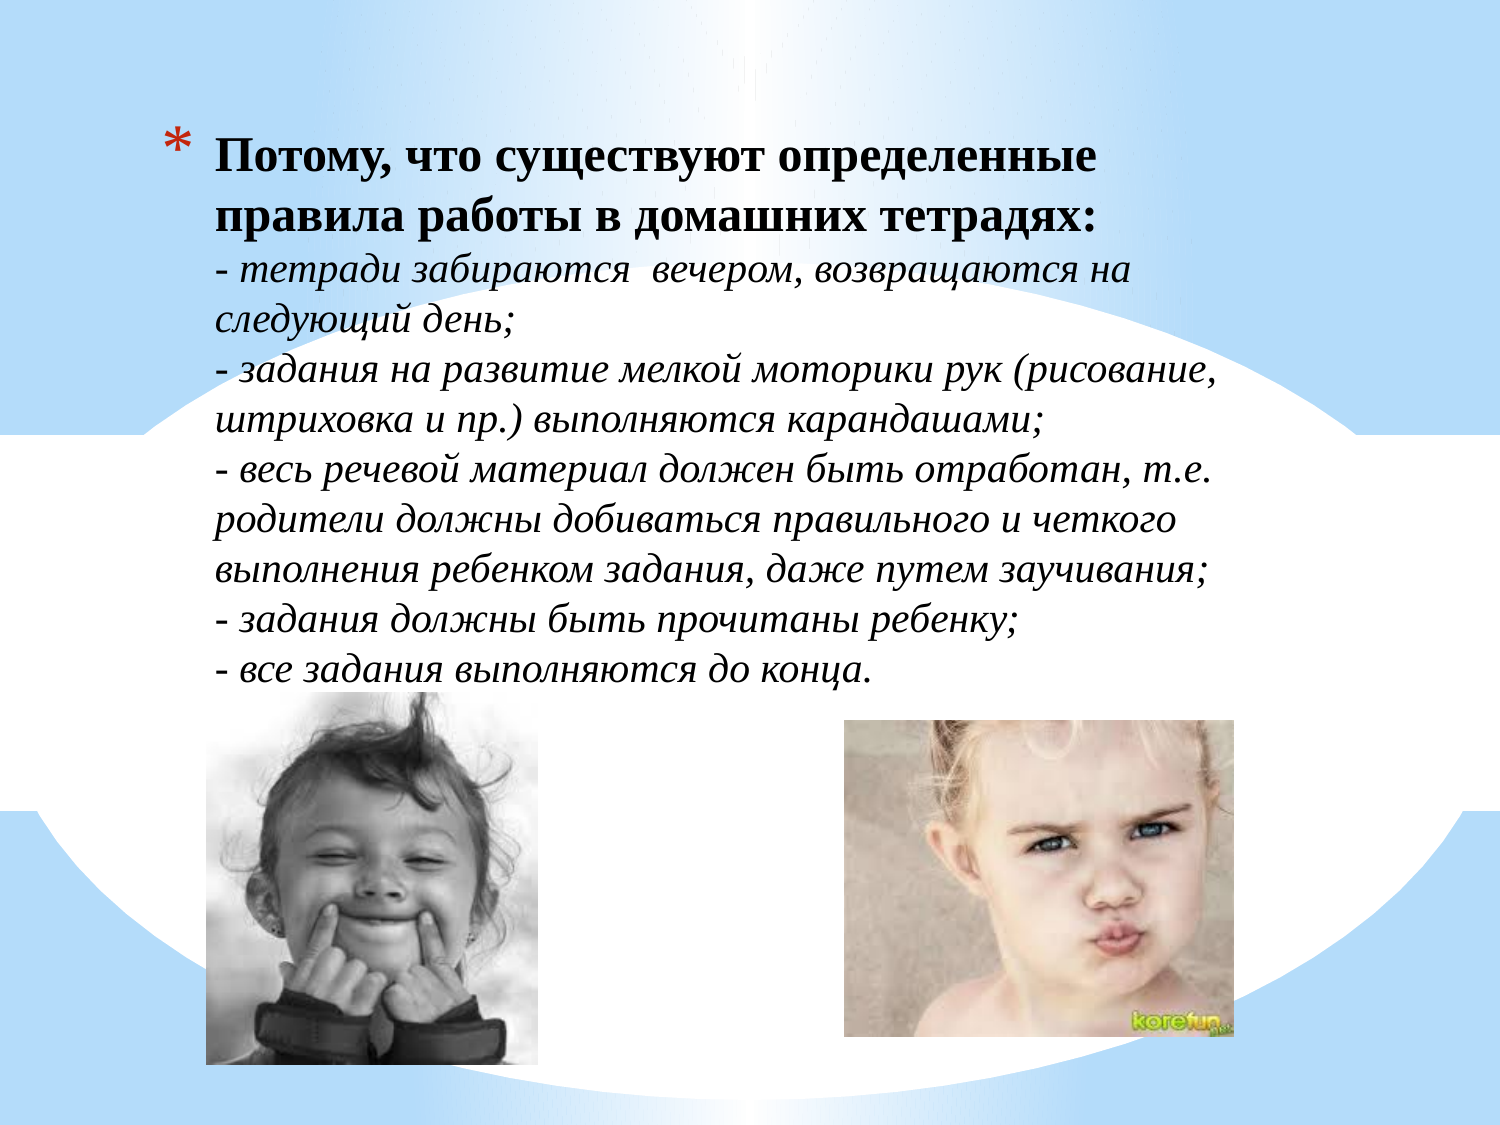

# Потому, что существуют определенные правила работы в домашних тетрадях: - тетради забираются вечером, возвращаются на следующий день; - задания на развитие мелкой моторики рук (рисование, штриховка и пр.) выполняются карандашами; - весь речевой материал должен быть отработан, т.е. родители должны добиваться правильного и четкого выполнения ребенком задания, даже путем заучивания; - задания должны быть прочитаны ребенку; - все задания выполняются до конца.